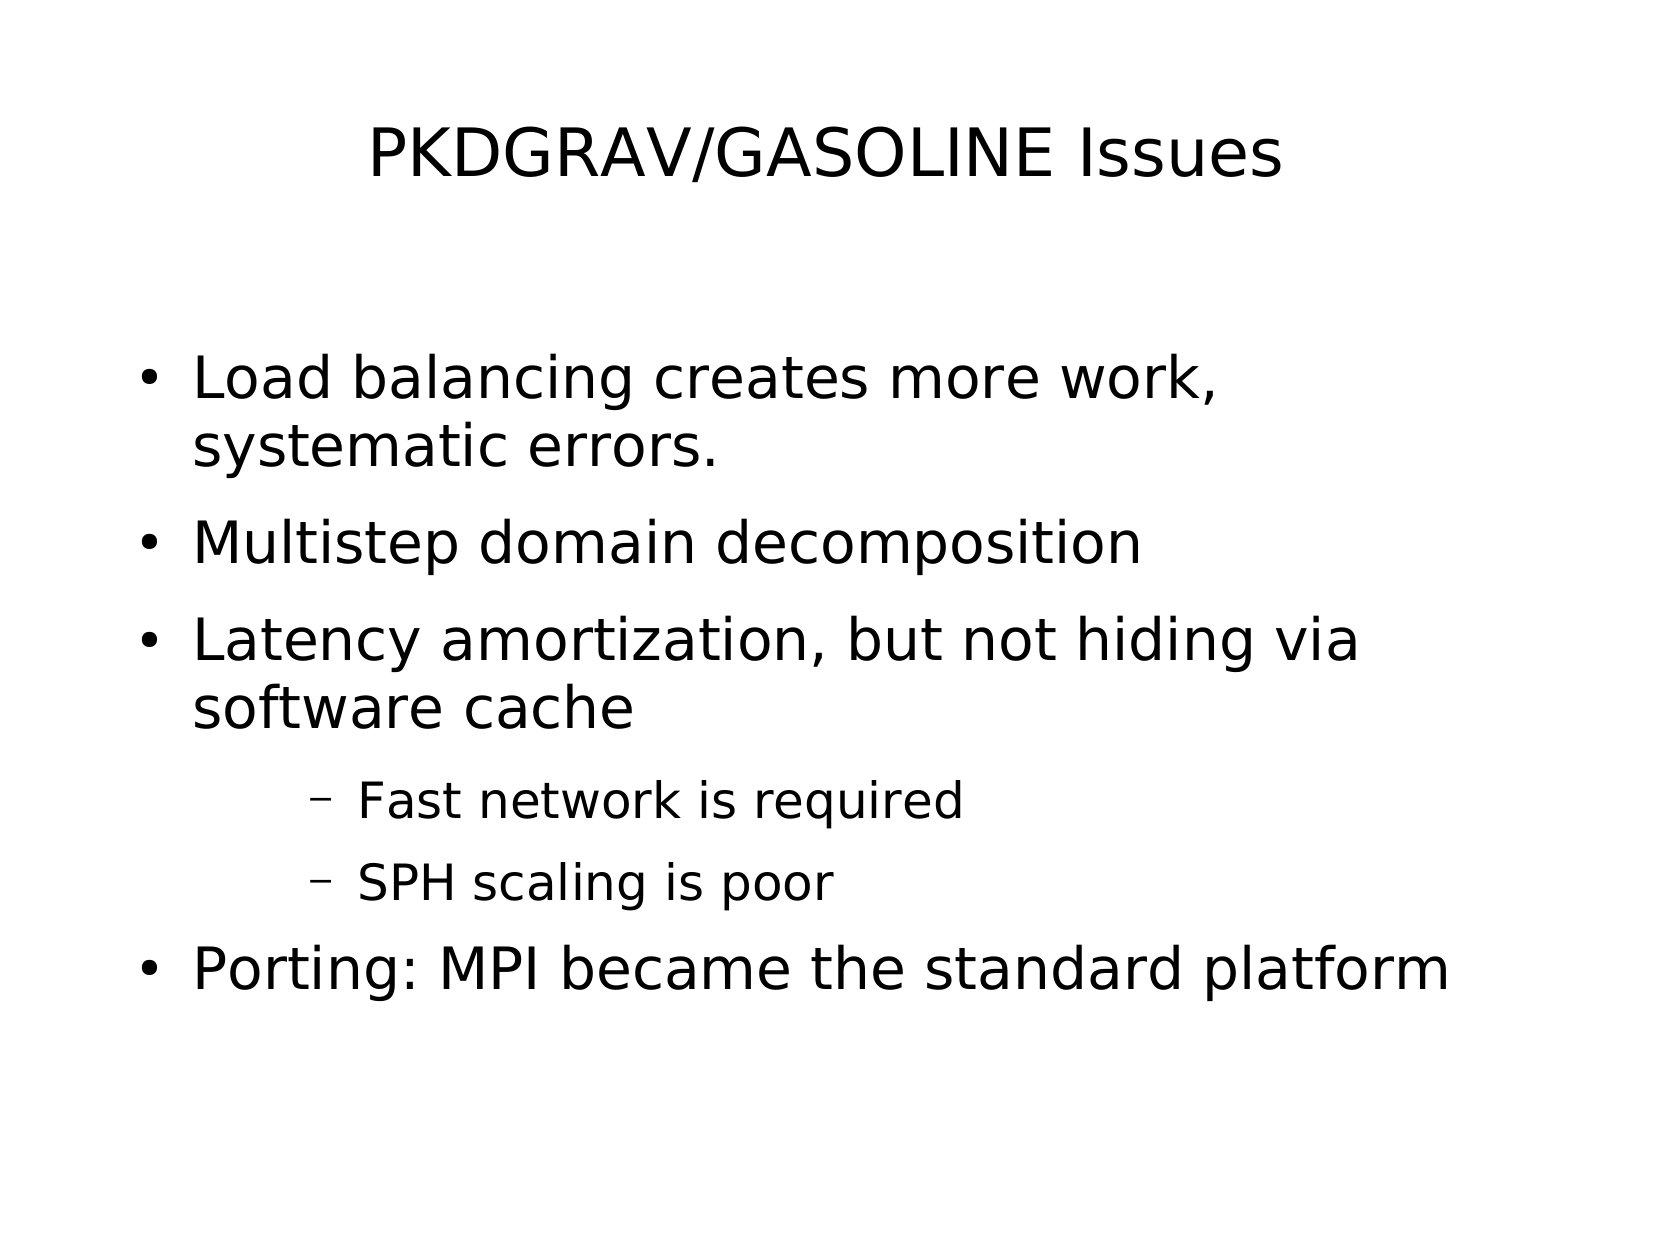

# PKDGRAV/GASOLINE Issues
Load balancing creates more work, systematic errors.
Multistep domain decomposition
Latency amortization, but not hiding via software cache
Fast network is required
SPH scaling is poor
Porting: MPI became the standard platform